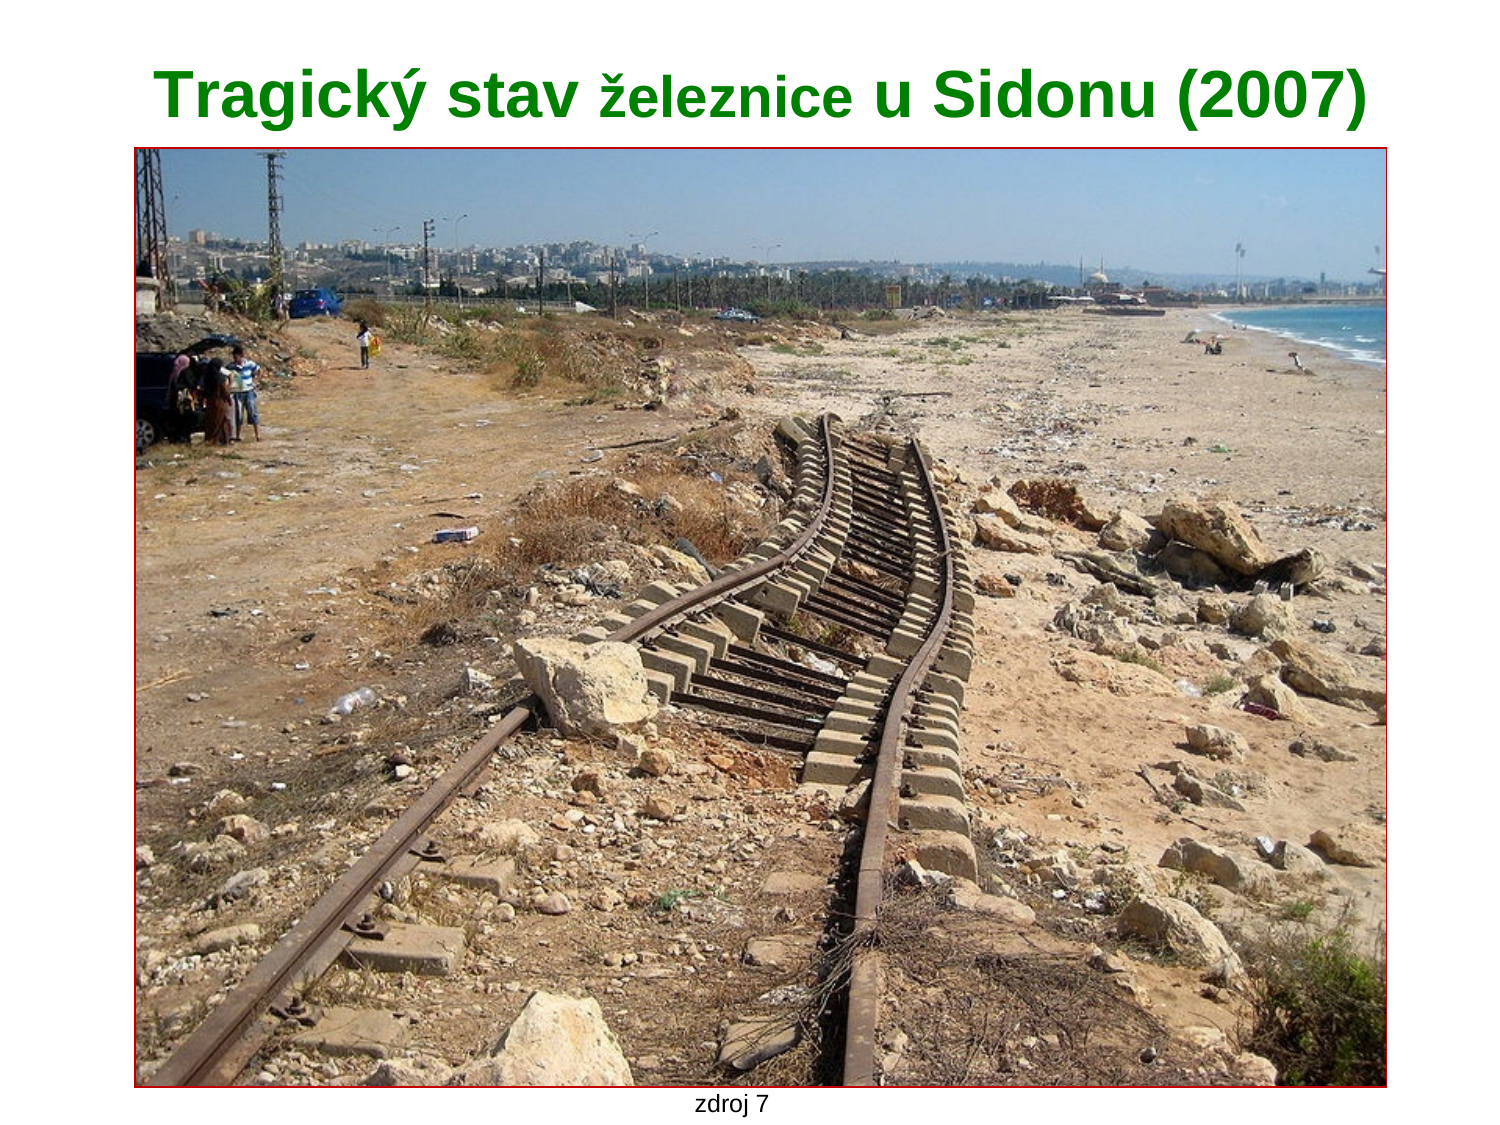

Tragický stav železnice u Sidonu (2007)
zdroj 7